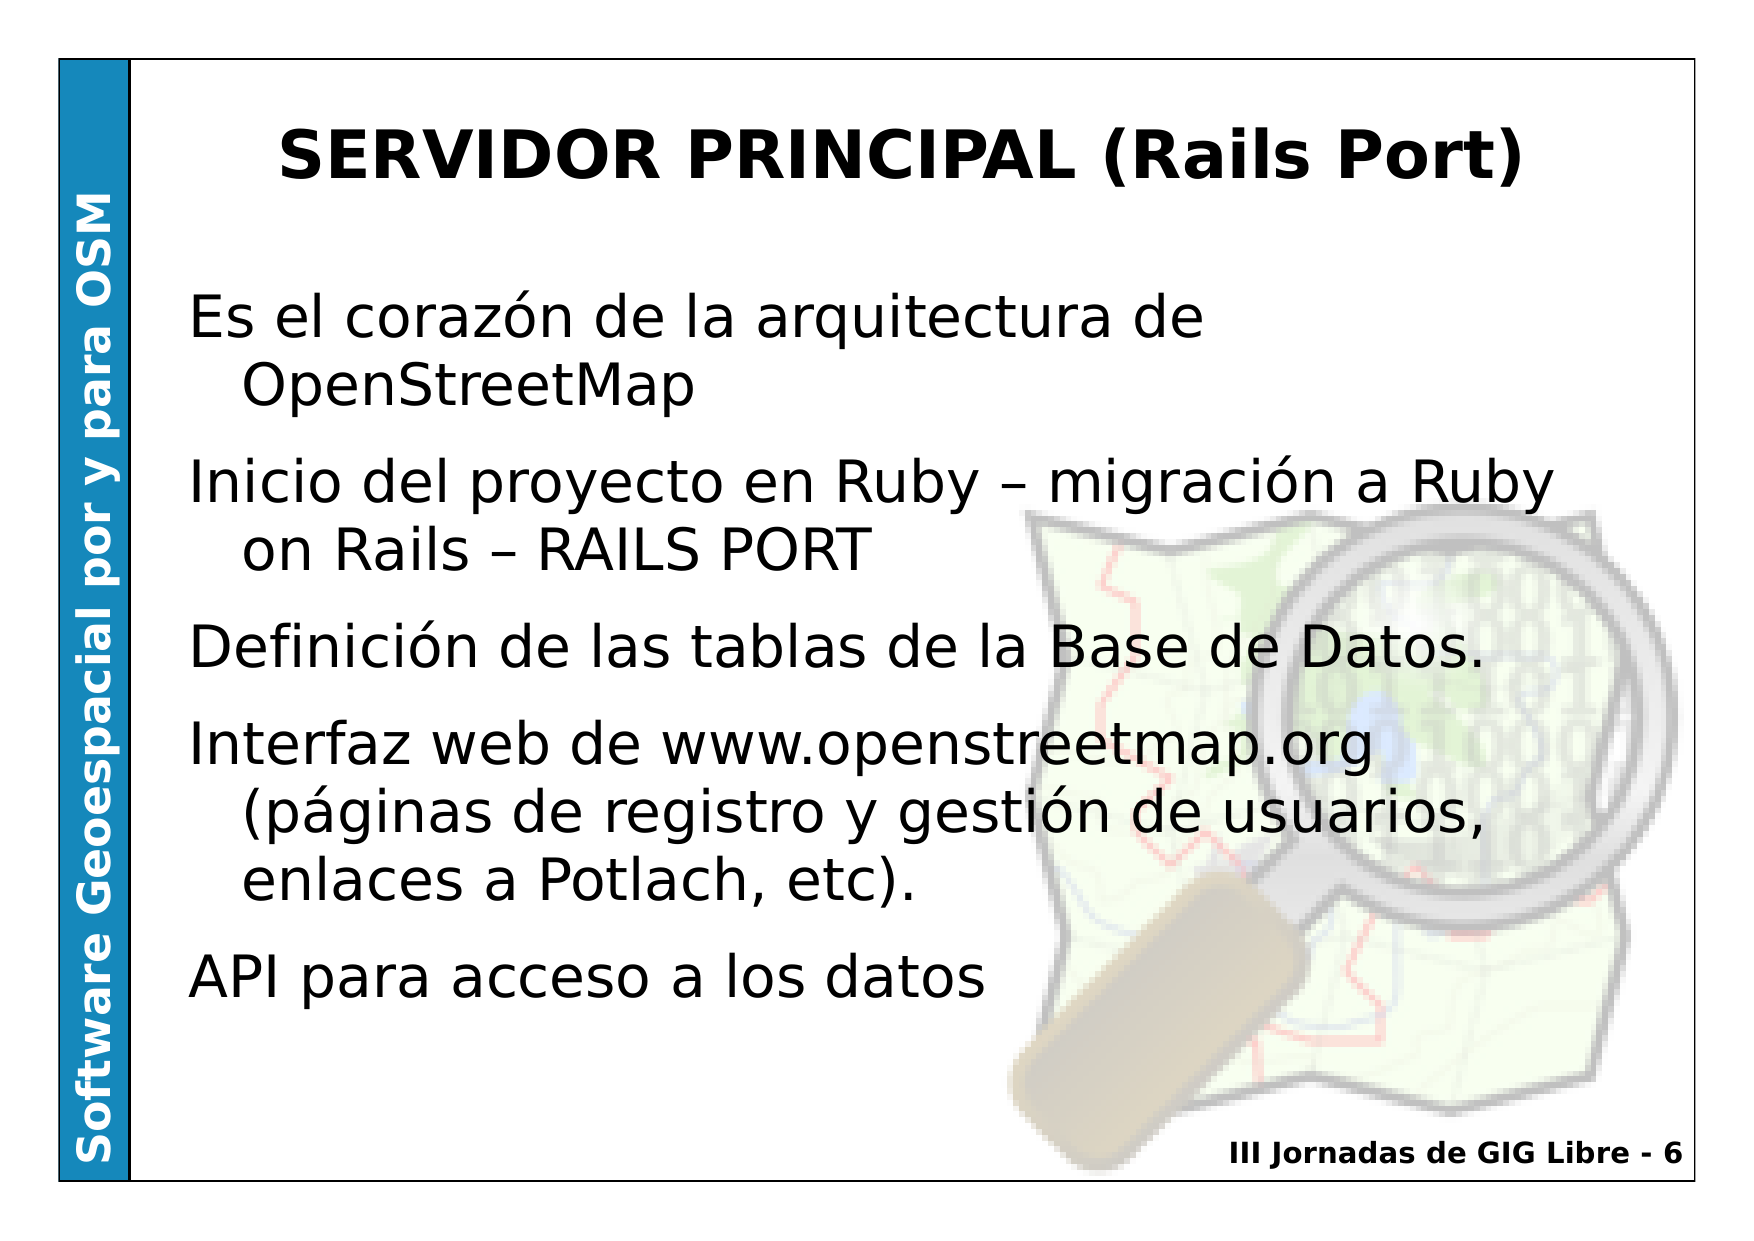

# SERVIDOR PRINCIPAL (Rails Port)
Es el corazón de la arquitectura de OpenStreetMap
Inicio del proyecto en Ruby – migración a Ruby on Rails – RAILS PORT
Definición de las tablas de la Base de Datos.
Interfaz web de www.openstreetmap.org (páginas de registro y gestión de usuarios, enlaces a Potlach, etc).
API para acceso a los datos
6